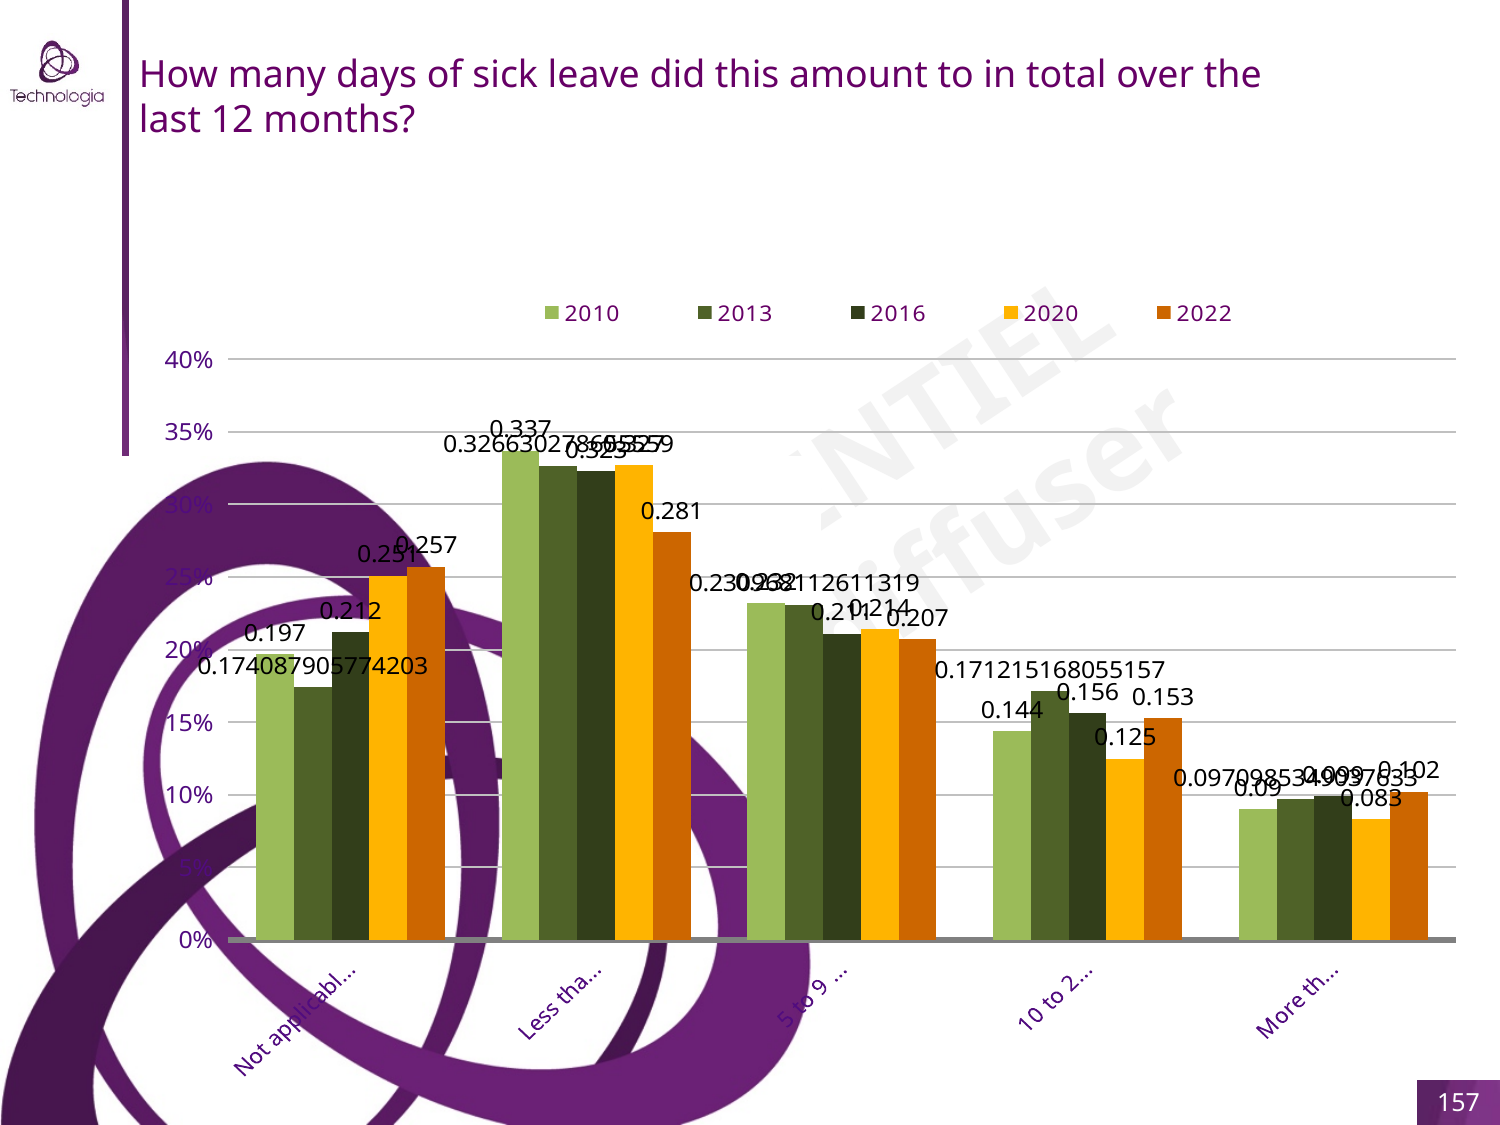

# How many days of sick leave did this amount to in total over the last 12 months?
### Chart
| Category | 2010 | 2013 | 2016 | 2020 | 2022 |
|---|---|---|---|---|---|
| Not applicable (no sick leave) | 0.197 | 0.174087905774203 | 0.212 | 0.251 | 0.257 |
| Less than 5 days | 0.337 | 0.326630278655559 | 0.323 | 0.327 | 0.281 |
| 5 to 9 days | 0.232 | 0.230968112611319 | 0.211 | 0.214 | 0.207 |
| 10 to 20 days | 0.144 | 0.171215168055157 | 0.156 | 0.125 | 0.153 |
| More than 20 days | 0.09 | 0.0970985349037633 | 0.099 | 0.083 | 0.102 |